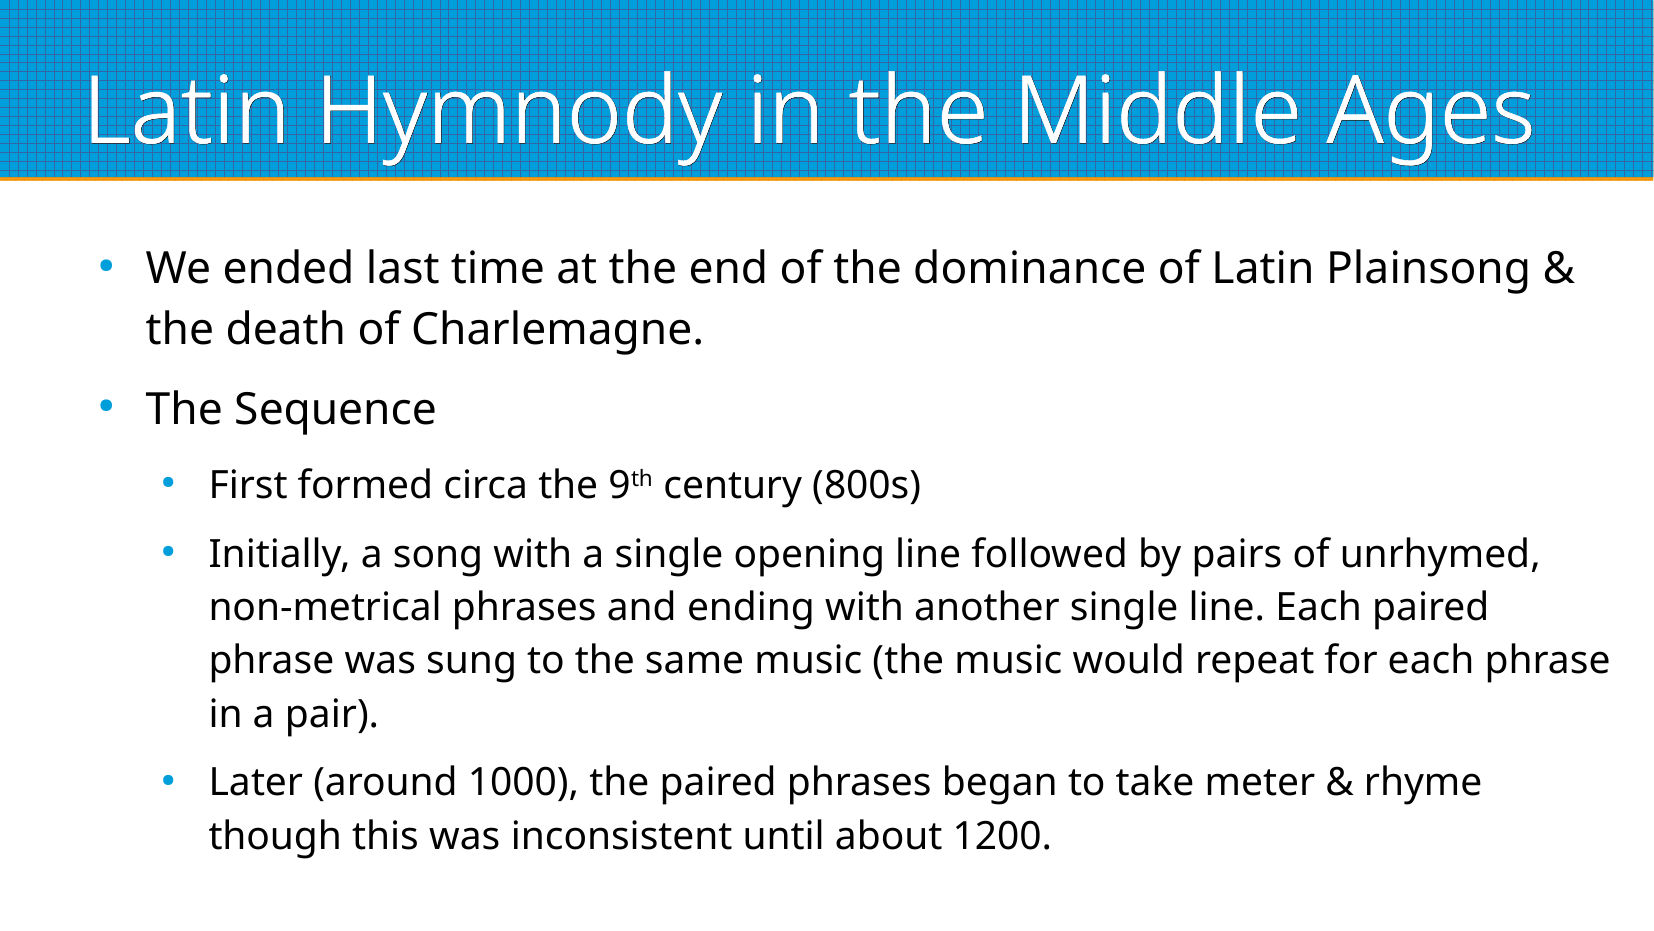

# Latin Hymnody in the Middle Ages
We ended last time at the end of the dominance of Latin Plainsong & the death of Charlemagne.
The Sequence
First formed circa the 9th century (800s)
Initially, a song with a single opening line followed by pairs of unrhymed, non-metrical phrases and ending with another single line. Each paired phrase was sung to the same music (the music would repeat for each phrase in a pair).
Later (around 1000), the paired phrases began to take meter & rhyme though this was inconsistent until about 1200.